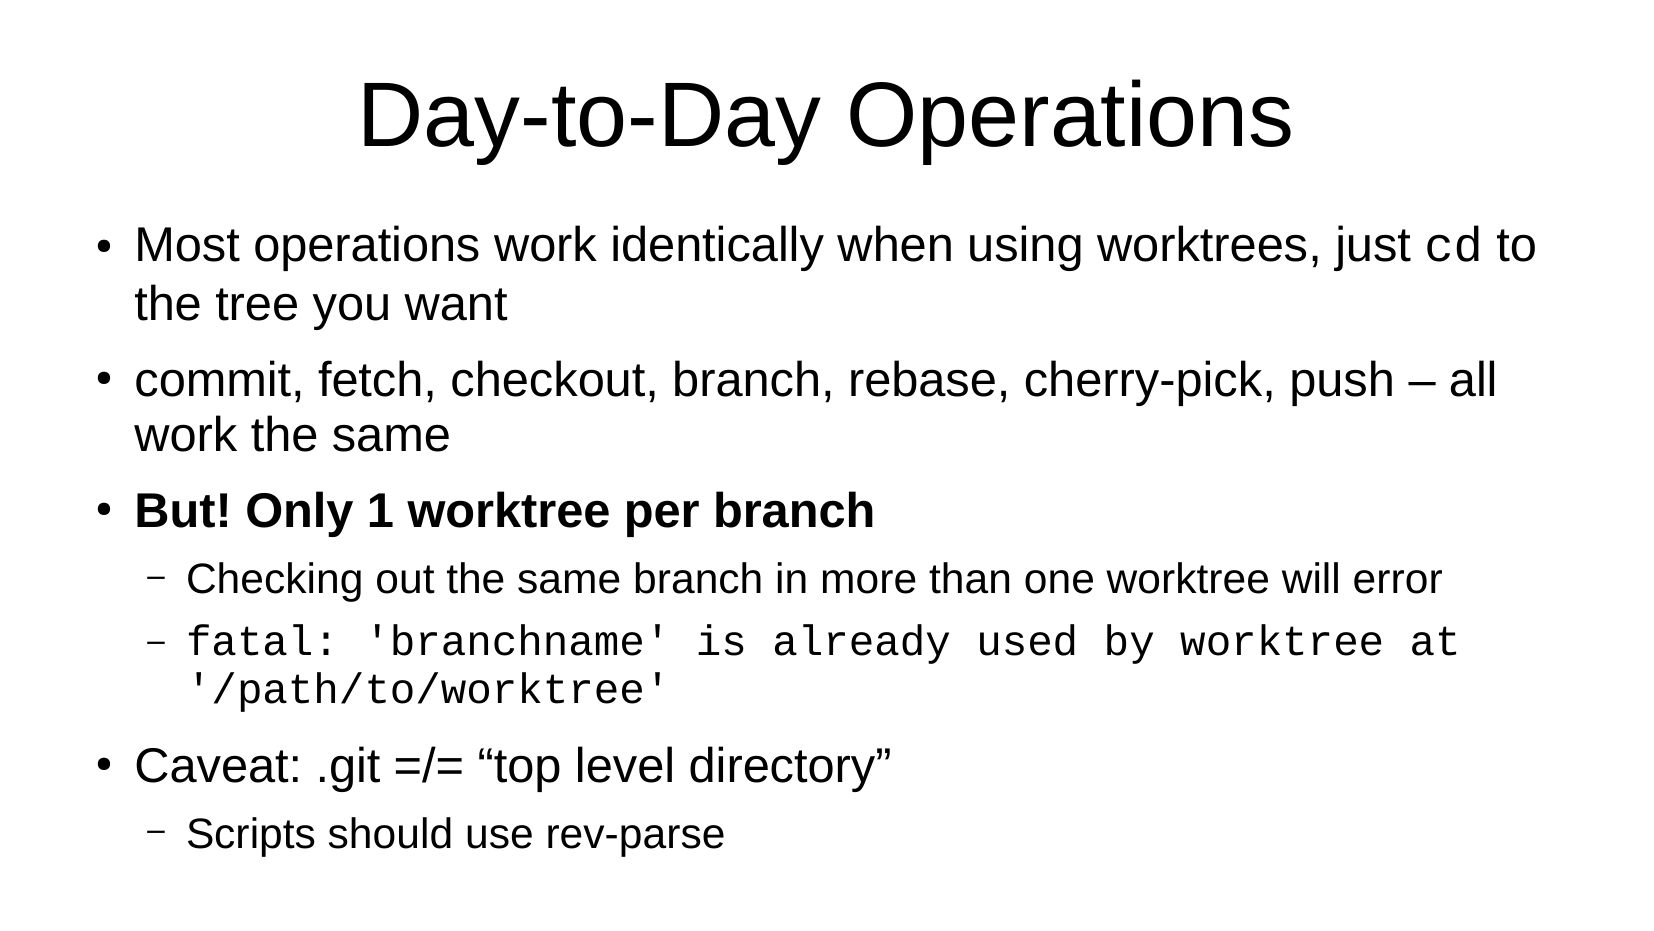

# Day-to-Day Operations
Most operations work identically when using worktrees, just cd to the tree you want
commit, fetch, checkout, branch, rebase, cherry-pick, push – all work the same
But! Only 1 worktree per branch
Checking out the same branch in more than one worktree will error
fatal: 'branchname' is already used by worktree at '/path/to/worktree'
Caveat: .git =/= “top level directory”
Scripts should use rev-parse